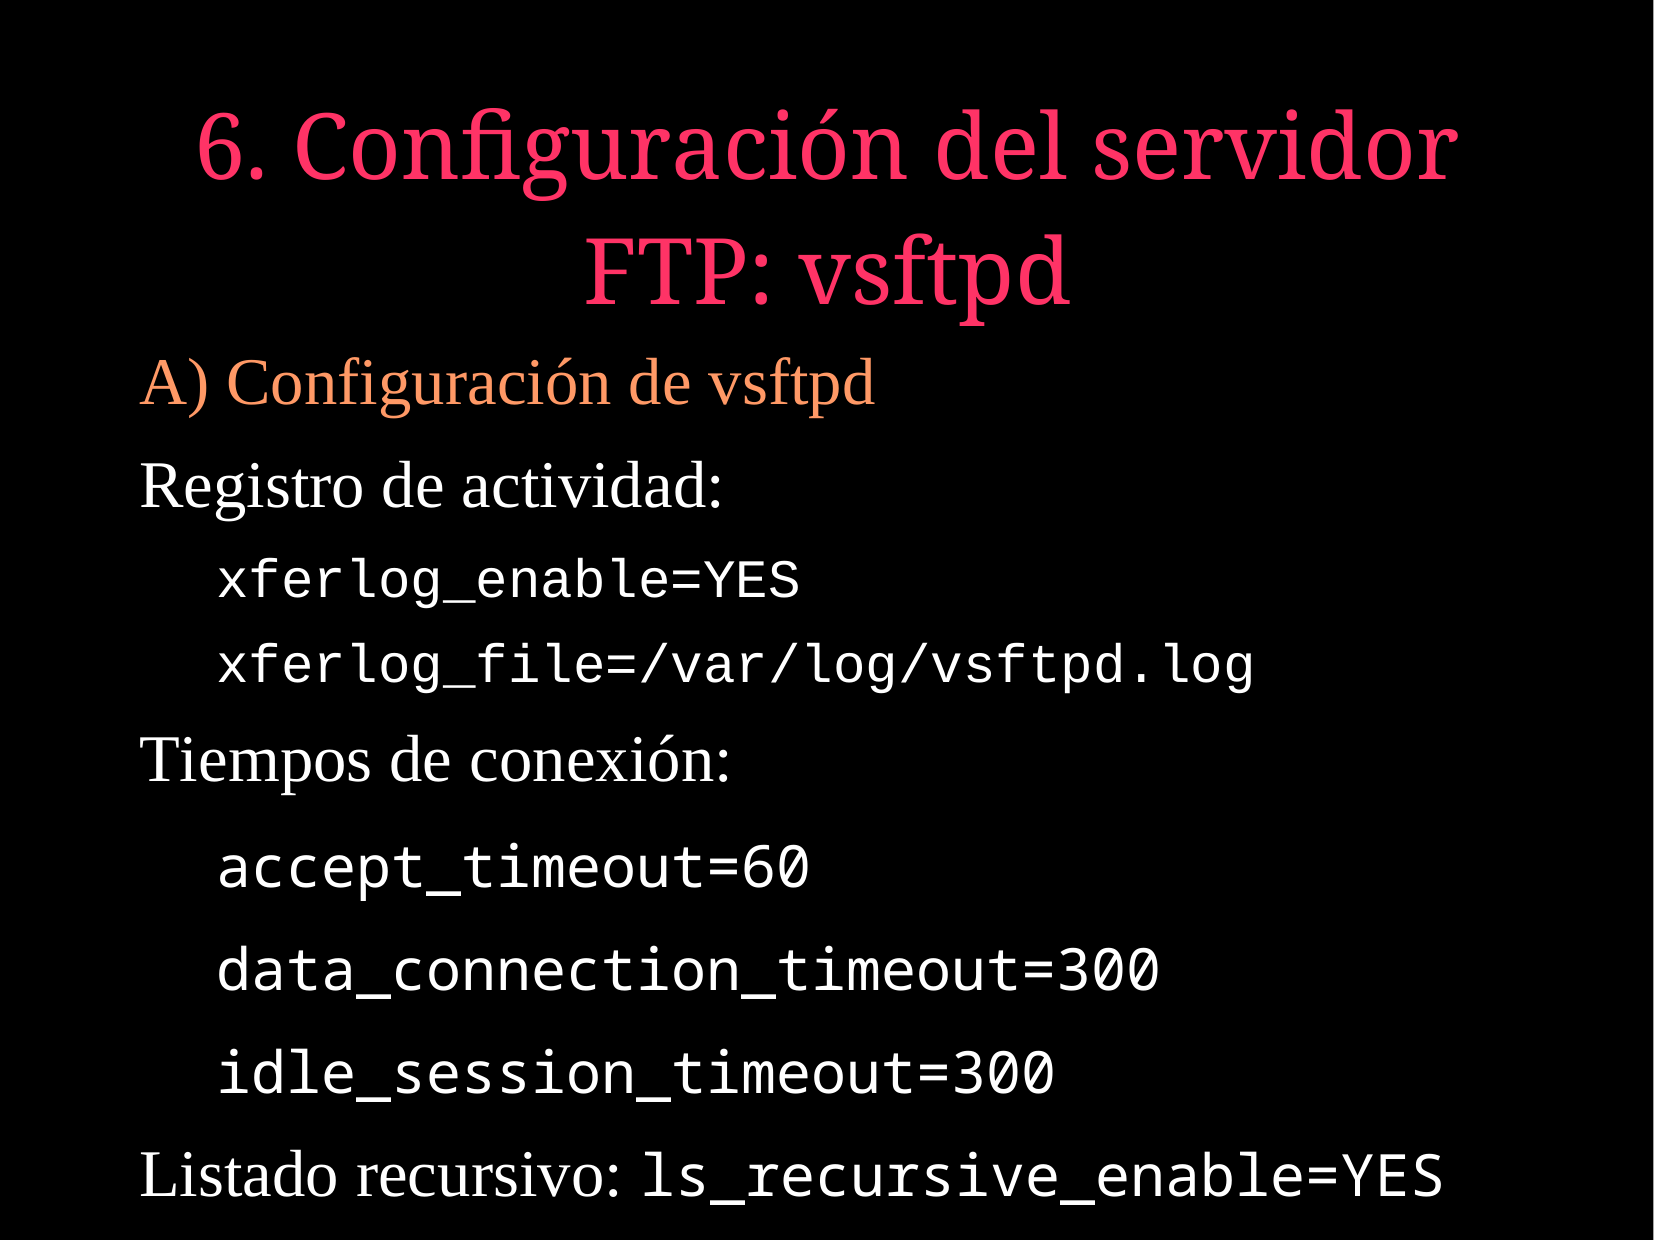

# 6. Configuración del servidor FTP: vsftpd
A) Configuración de vsftpd
Registro de actividad:
xferlog_enable=YES
xferlog_file=/var/log/vsftpd.log
Tiempos de conexión:
accept_timeout=60
data_connection_timeout=300
idle_session_timeout=300
Listado recursivo: ls_recursive_enable=YES